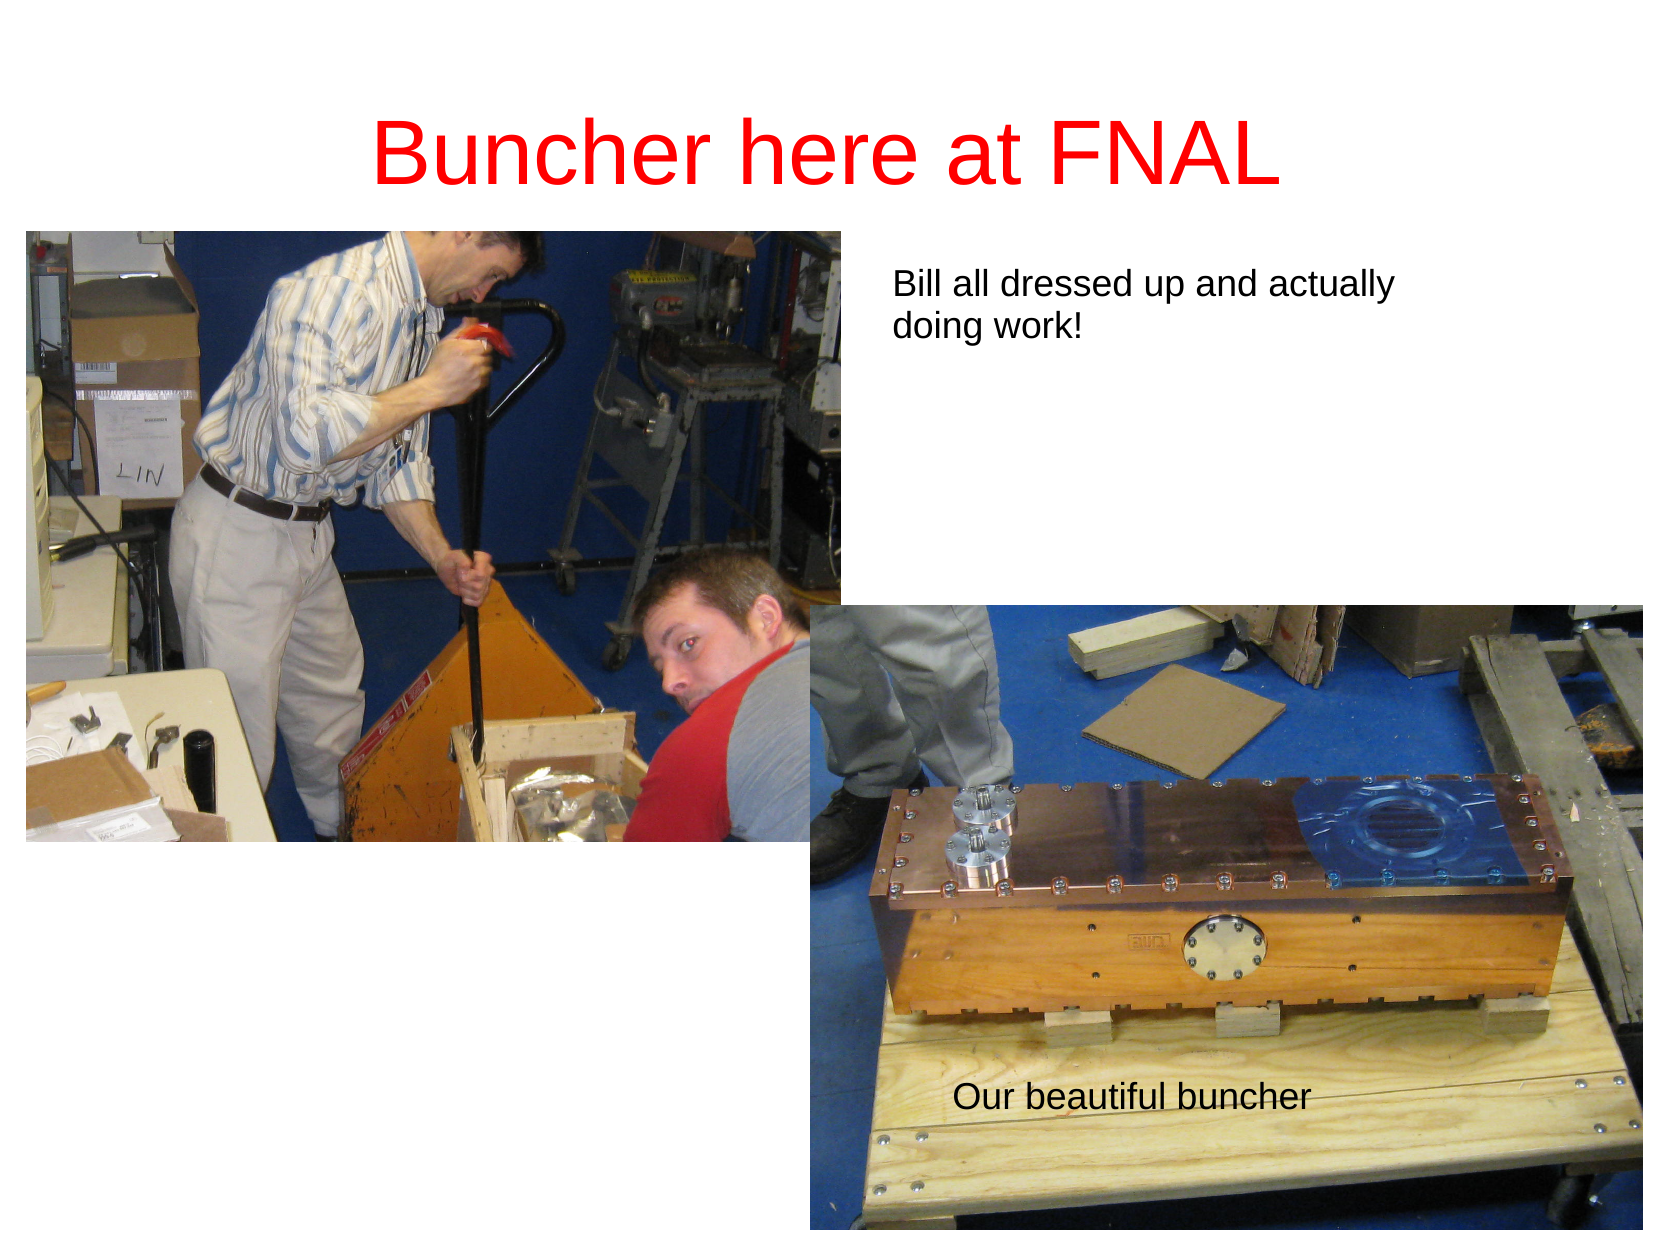

# Buncher here at FNAL
Bill all dressed up and actually doing work!
Our beautiful buncher